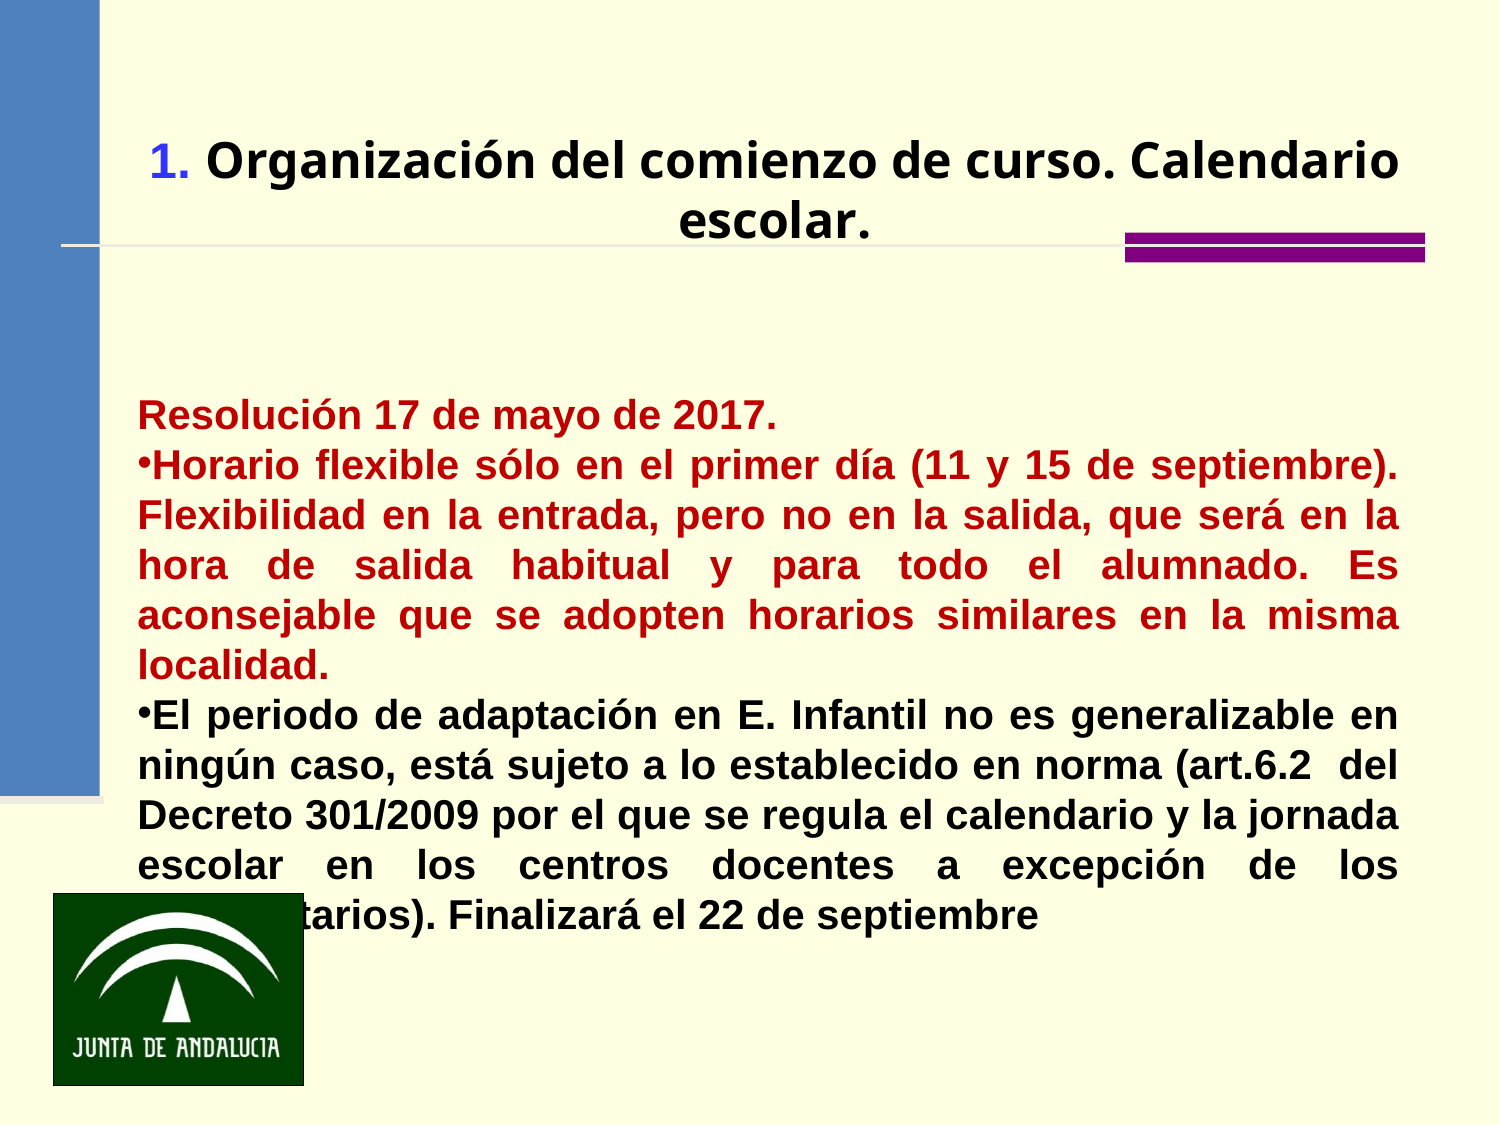

1. Organización del comienzo de curso. Calendario escolar.
Resolución 17 de mayo de 2017.
Horario flexible sólo en el primer día (11 y 15 de septiembre). Flexibilidad en la entrada, pero no en la salida, que será en la hora de salida habitual y para todo el alumnado. Es aconsejable que se adopten horarios similares en la misma localidad.
El periodo de adaptación en E. Infantil no es generalizable en ningún caso, está sujeto a lo establecido en norma (art.6.2 del Decreto 301/2009 por el que se regula el calendario y la jornada escolar en los centros docentes a excepción de los universitarios). Finalizará el 22 de septiembre